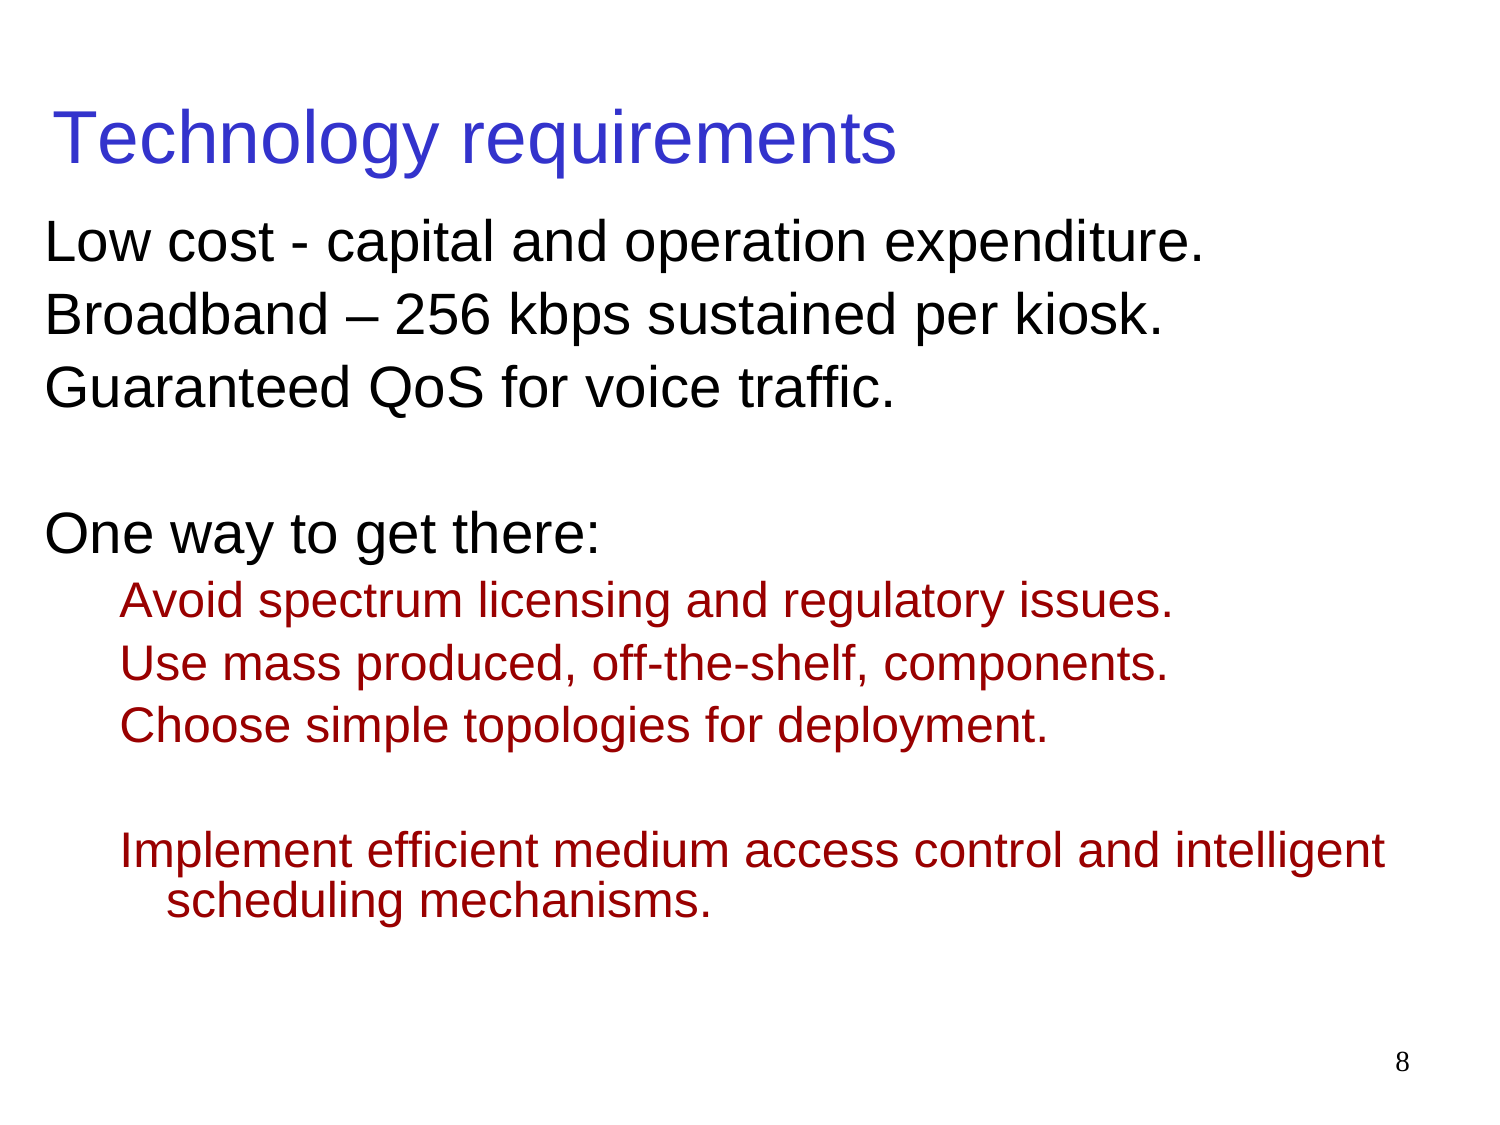

# Technology requirements
Low cost - capital and operation expenditure.
Broadband – 256 kbps sustained per kiosk.
Guaranteed QoS for voice traffic.
One way to get there:
Avoid spectrum licensing and regulatory issues.
Use mass produced, off-the-shelf, components.
Choose simple topologies for deployment.
Implement efficient medium access control and intelligent scheduling mechanisms.
8